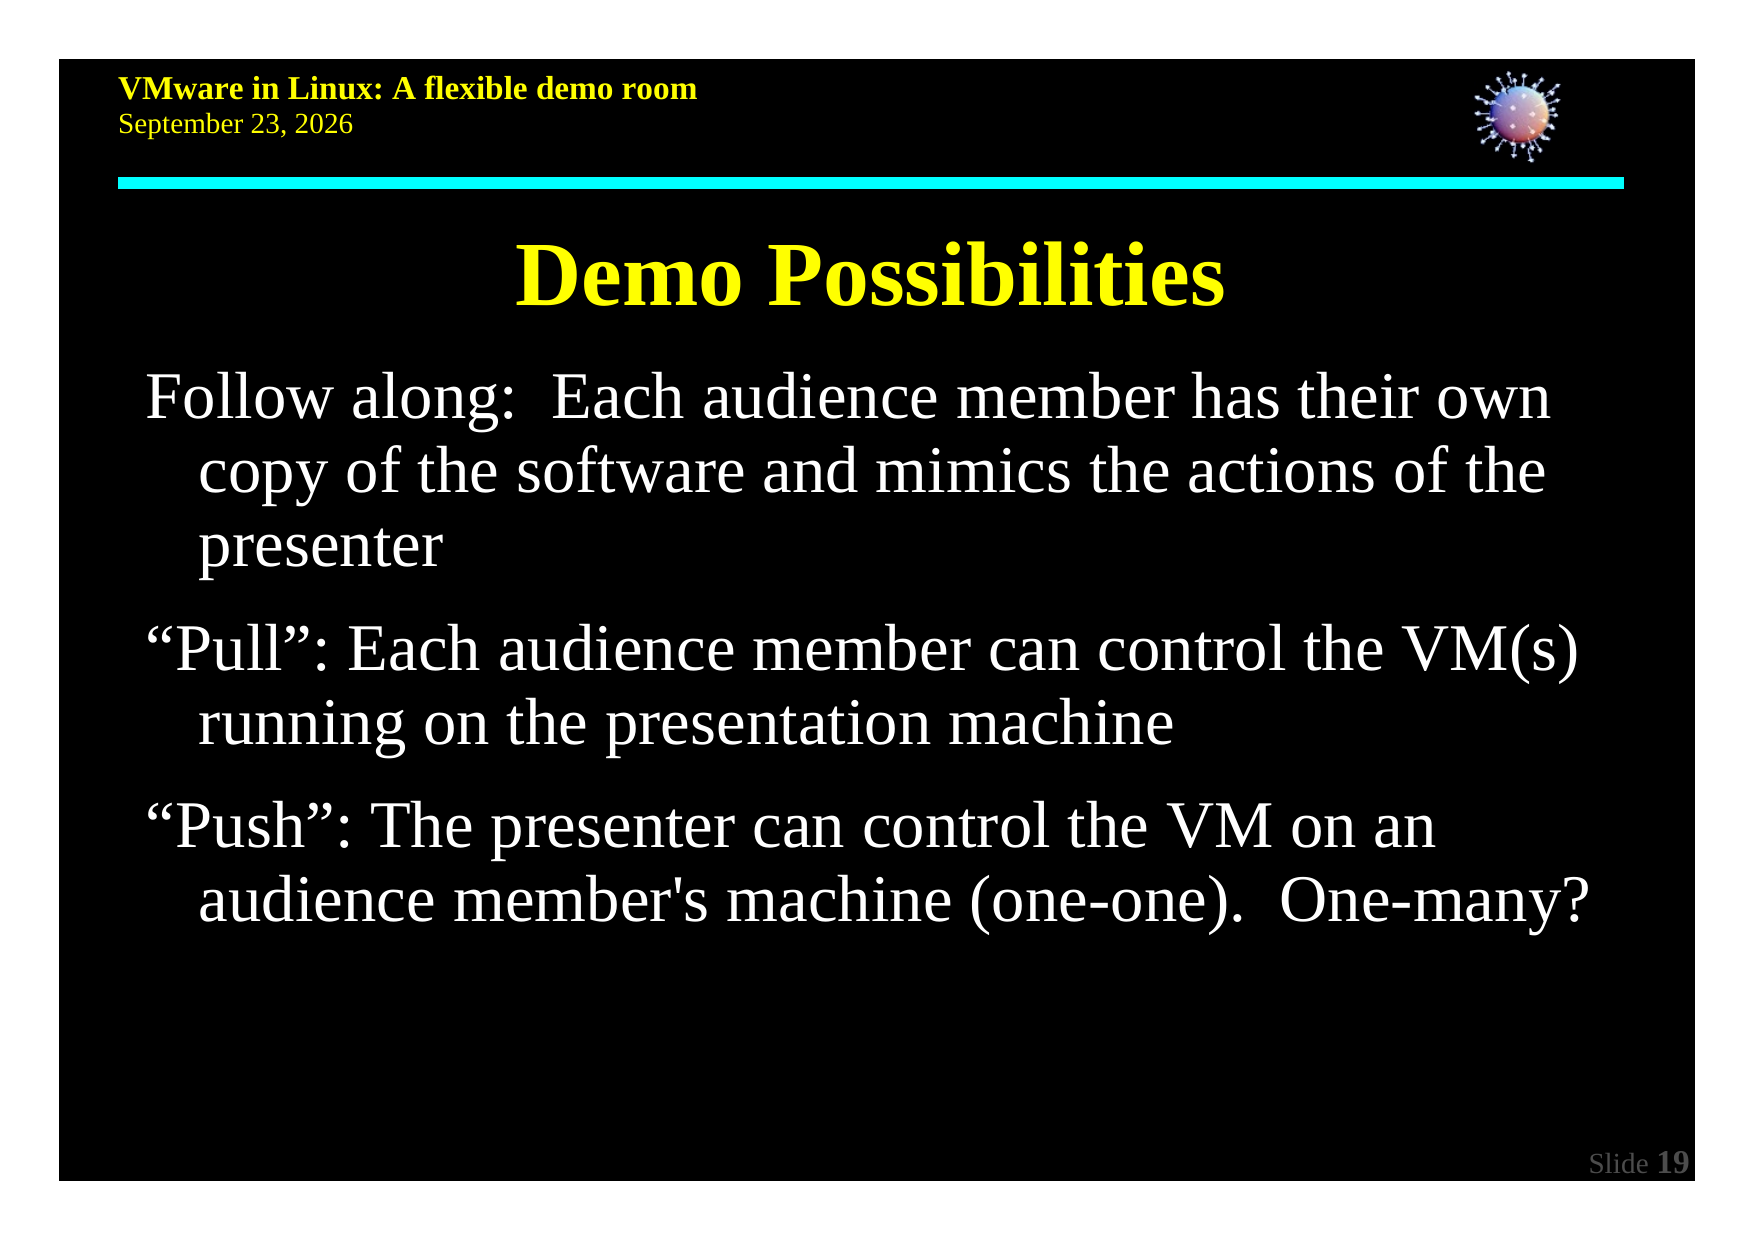

# Demo Possibilities
Follow along: Each audience member has their own copy of the software and mimics the actions of the presenter
“Pull”: Each audience member can control the VM(s) running on the presentation machine
“Push”: The presenter can control the VM on an audience member's machine (one-one). One-many?